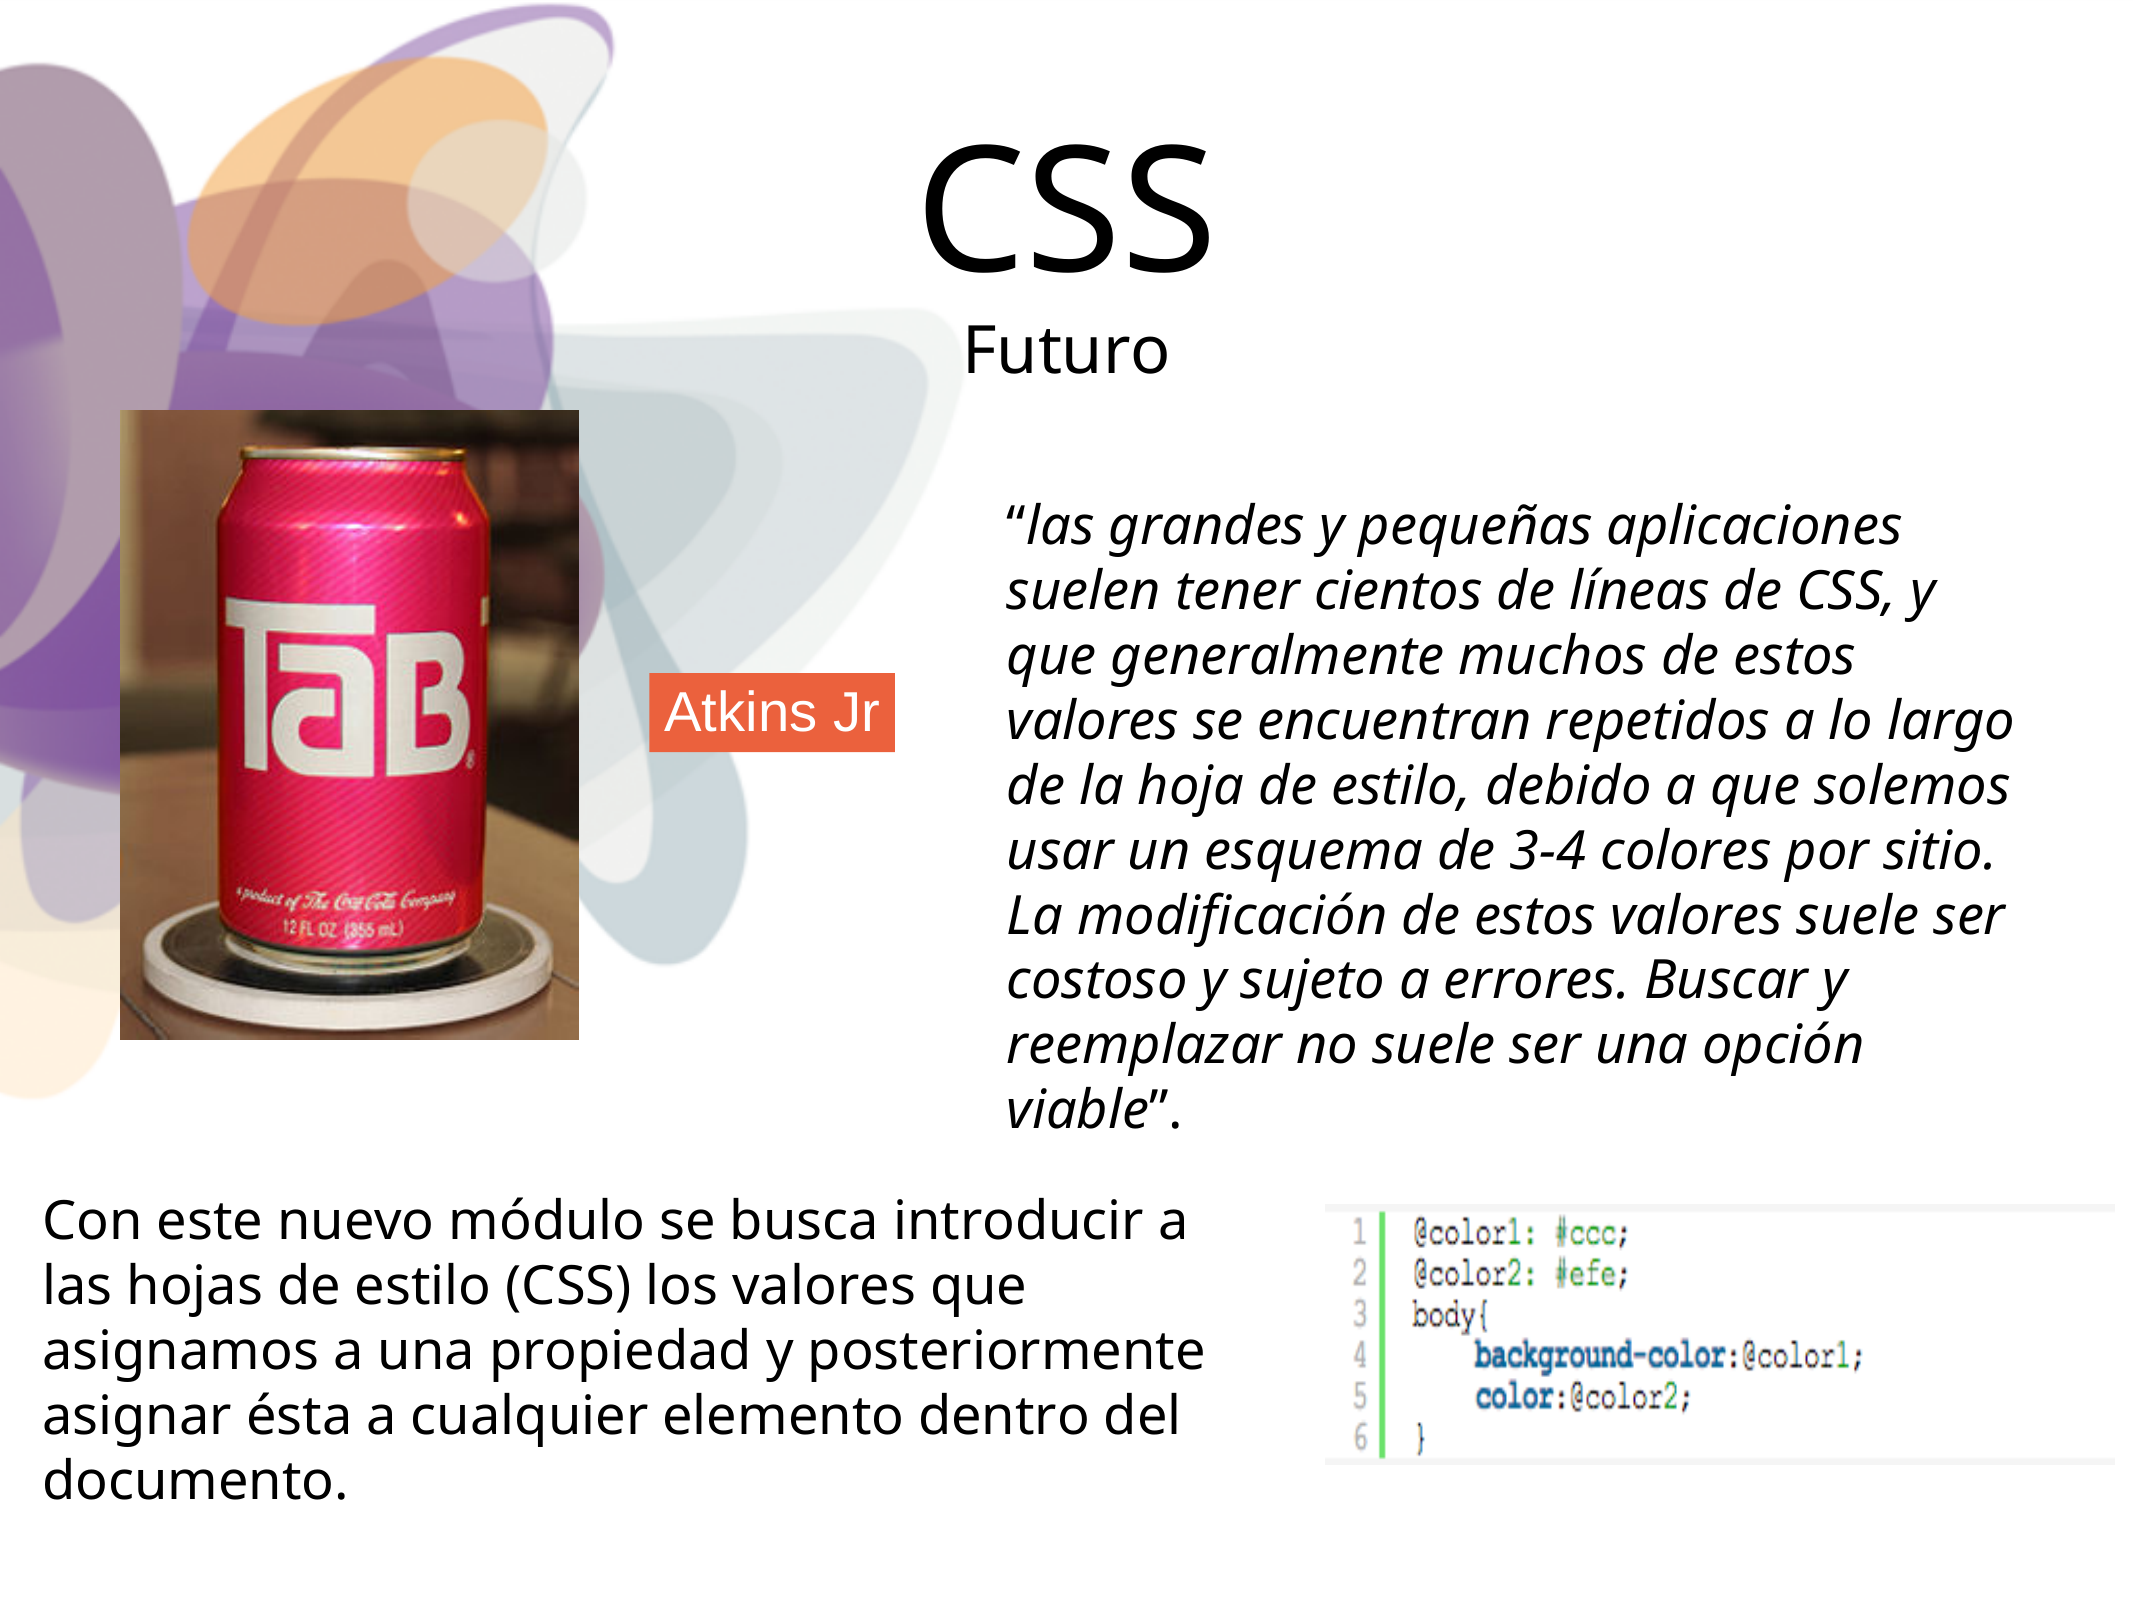

CSS
Futuro
“las grandes y pequeñas aplicaciones suelen tener cientos de líneas de CSS, y que generalmente muchos de estos valores se encuentran repetidos a lo largo de la hoja de estilo, debido a que solemos usar un esquema de 3-4 colores por sitio. La modificación de estos valores suele ser costoso y sujeto a errores. Buscar y reemplazar no suele ser una opción viable”.
Atkins Jr
Con este nuevo módulo se busca introducir a las hojas de estilo (CSS) los valores que asignamos a una propiedad y posteriormente asignar ésta a cualquier elemento dentro del documento.